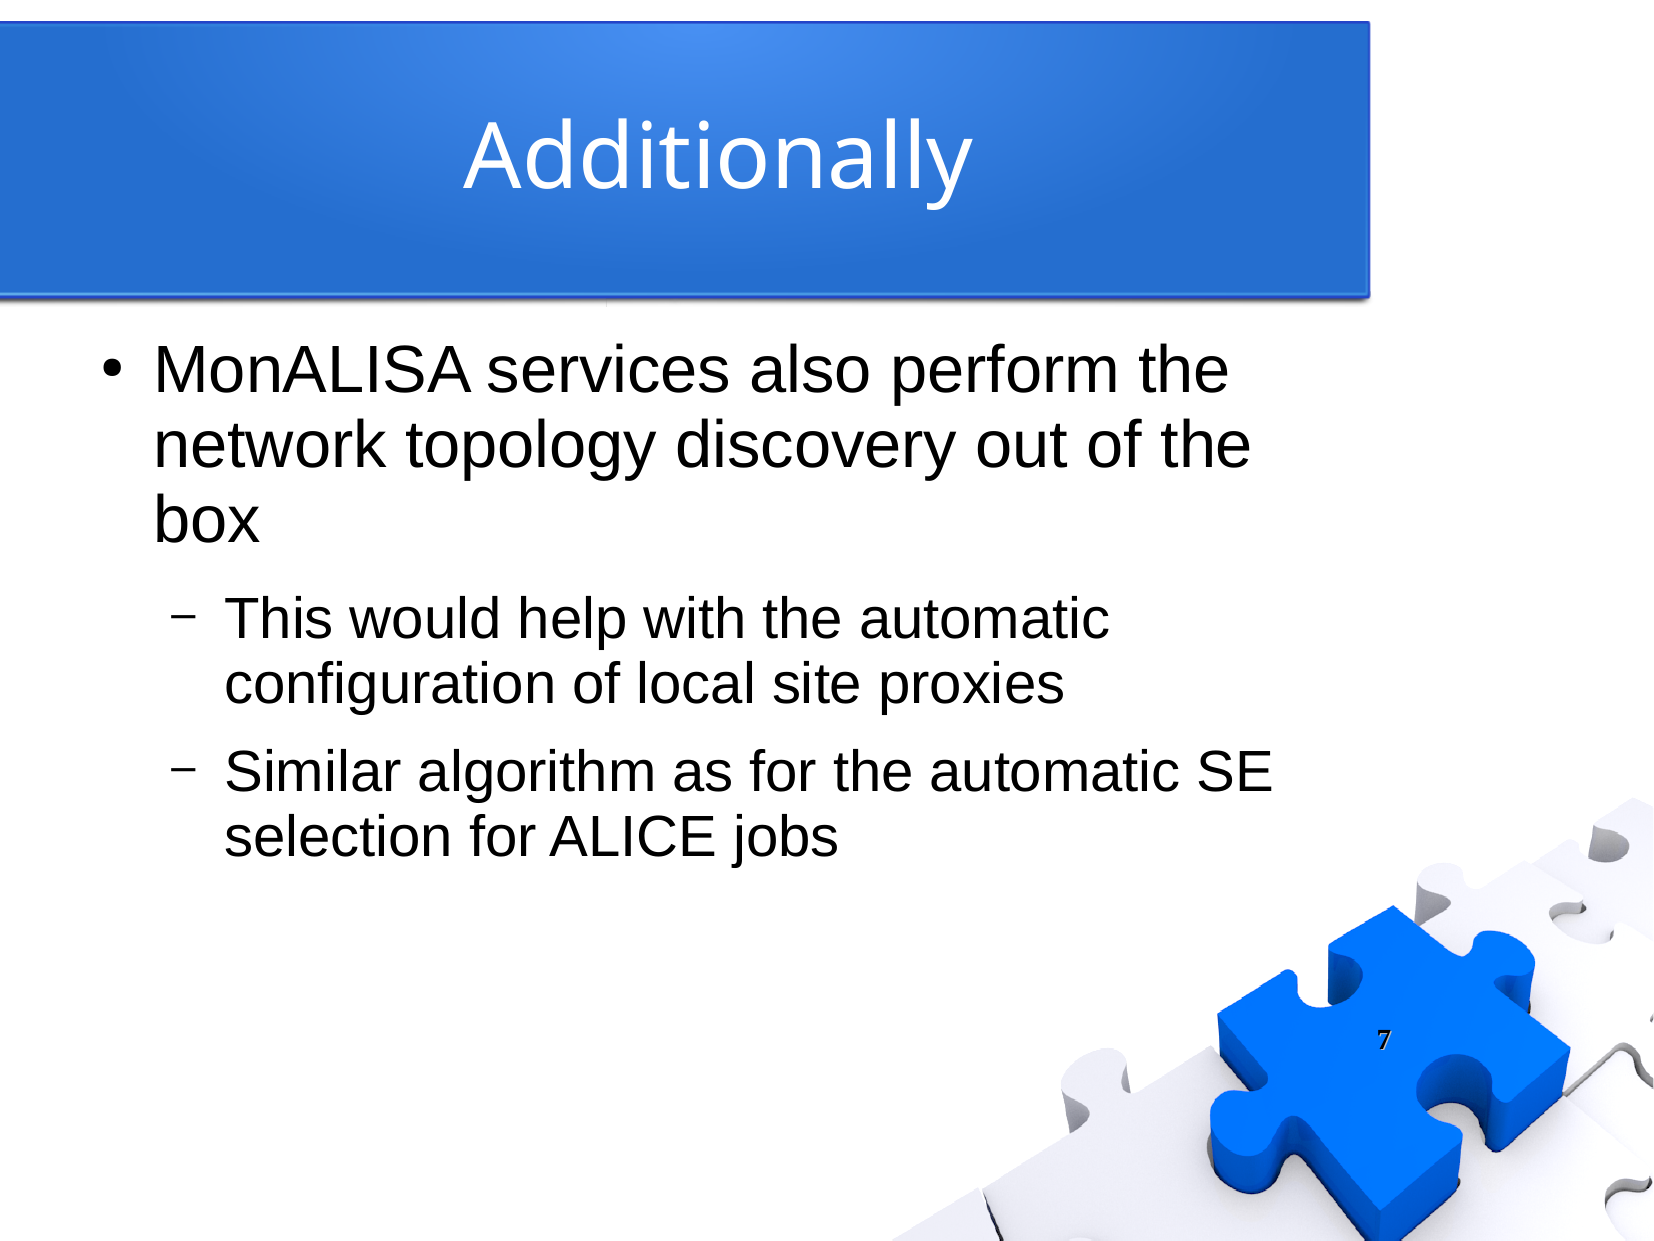

# Additionally
MonALISA services also perform the network topology discovery out of the box
This would help with the automatic configuration of local site proxies
Similar algorithm as for the automatic SE selection for ALICE jobs
7